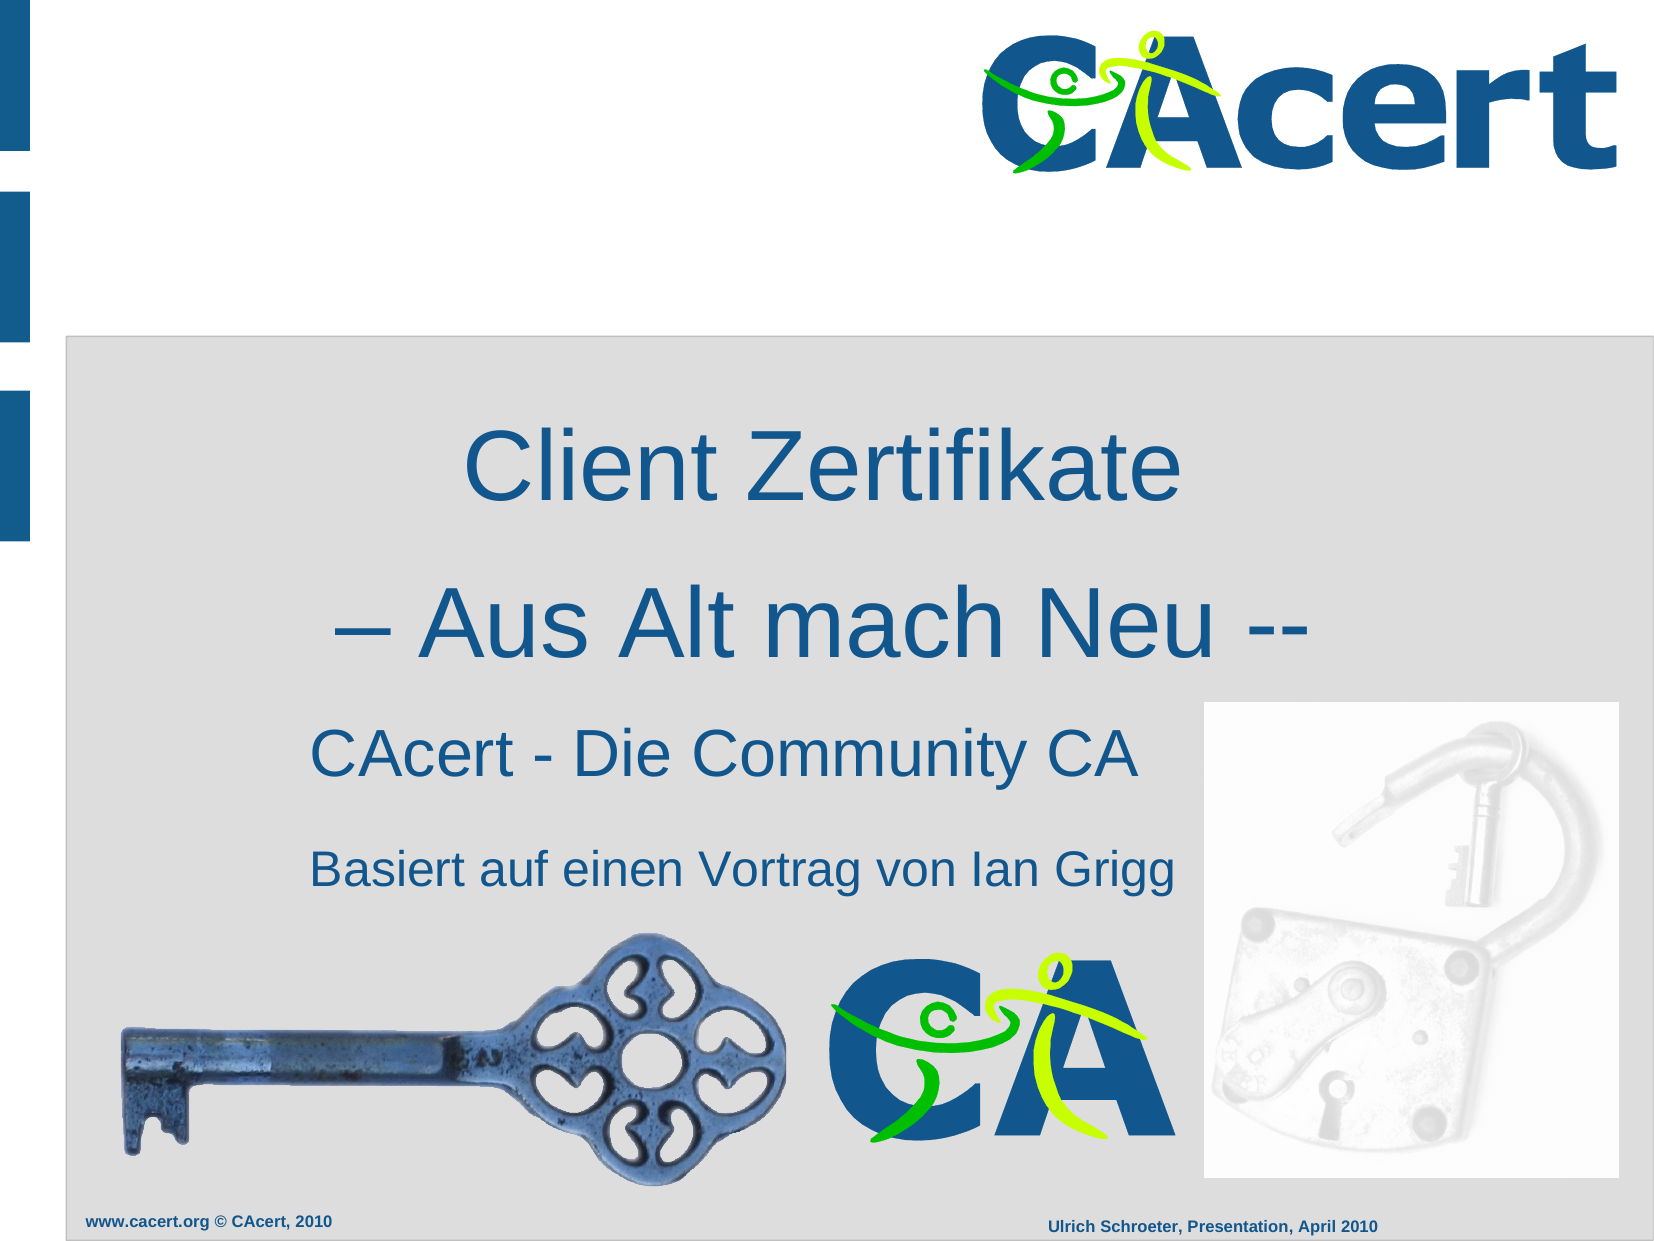

# Client Zertifikate – Aus Alt mach Neu --
CAcert - Die Community CA
Basiert auf einen Vortrag von Ian Grigg